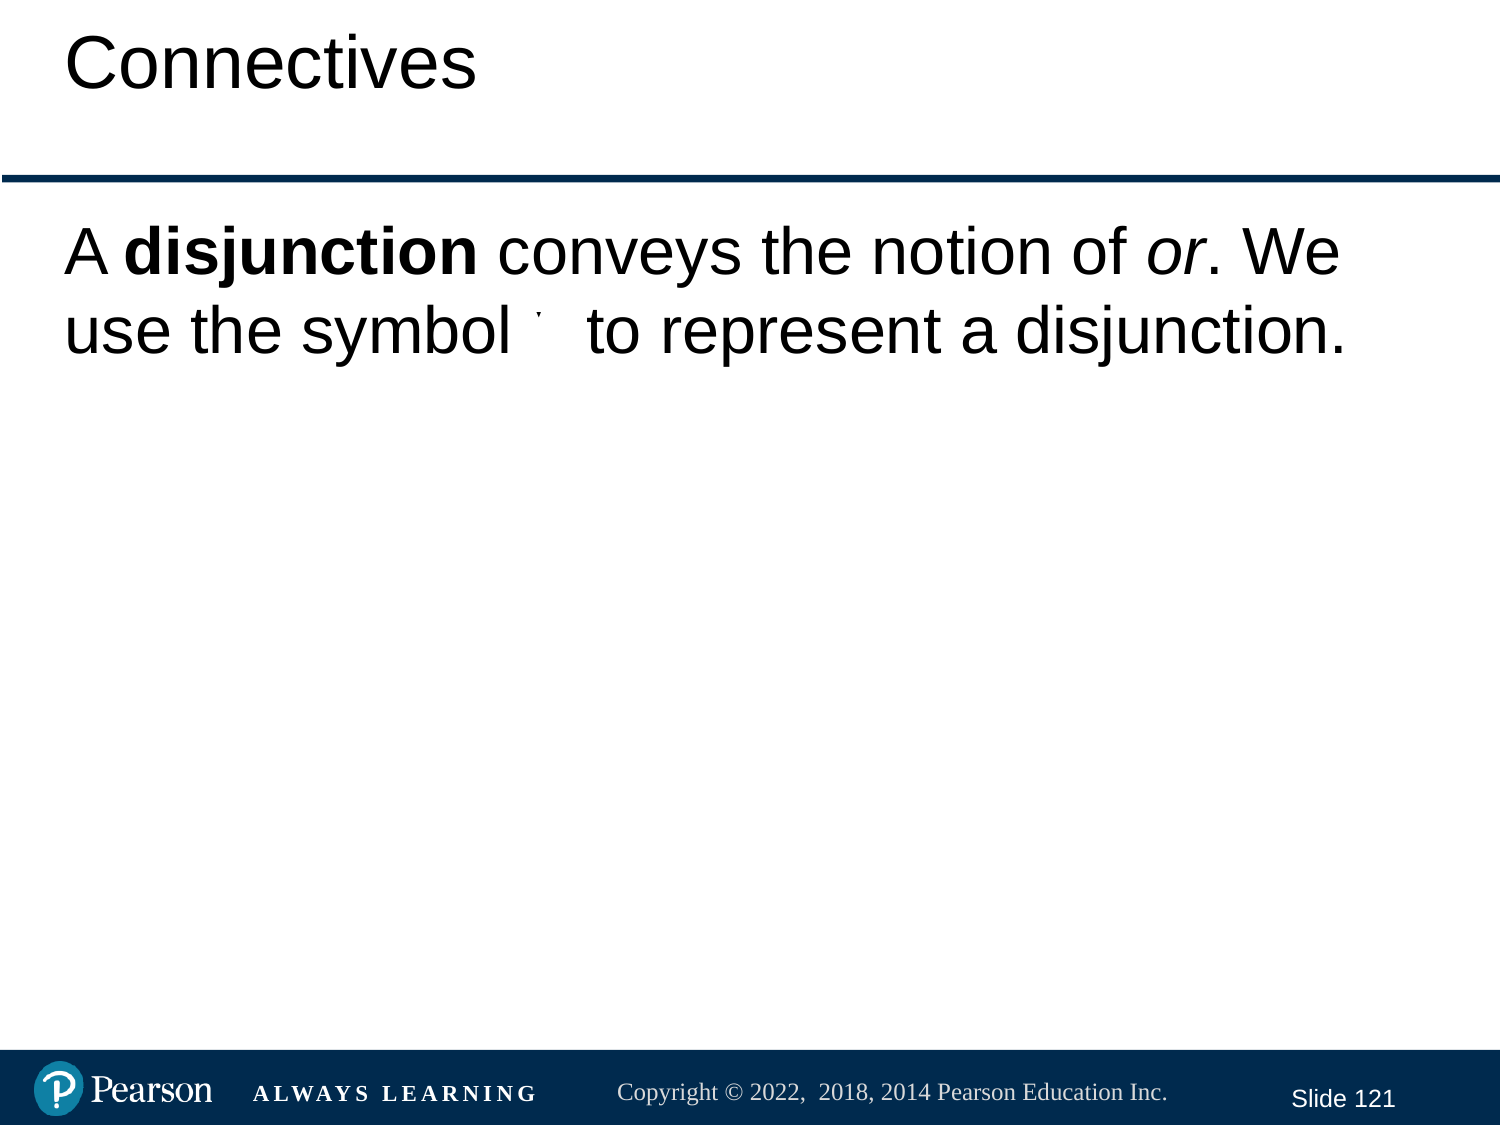

# Connectives
A disjunction conveys the notion of or. We use the symbol to represent a disjunction.